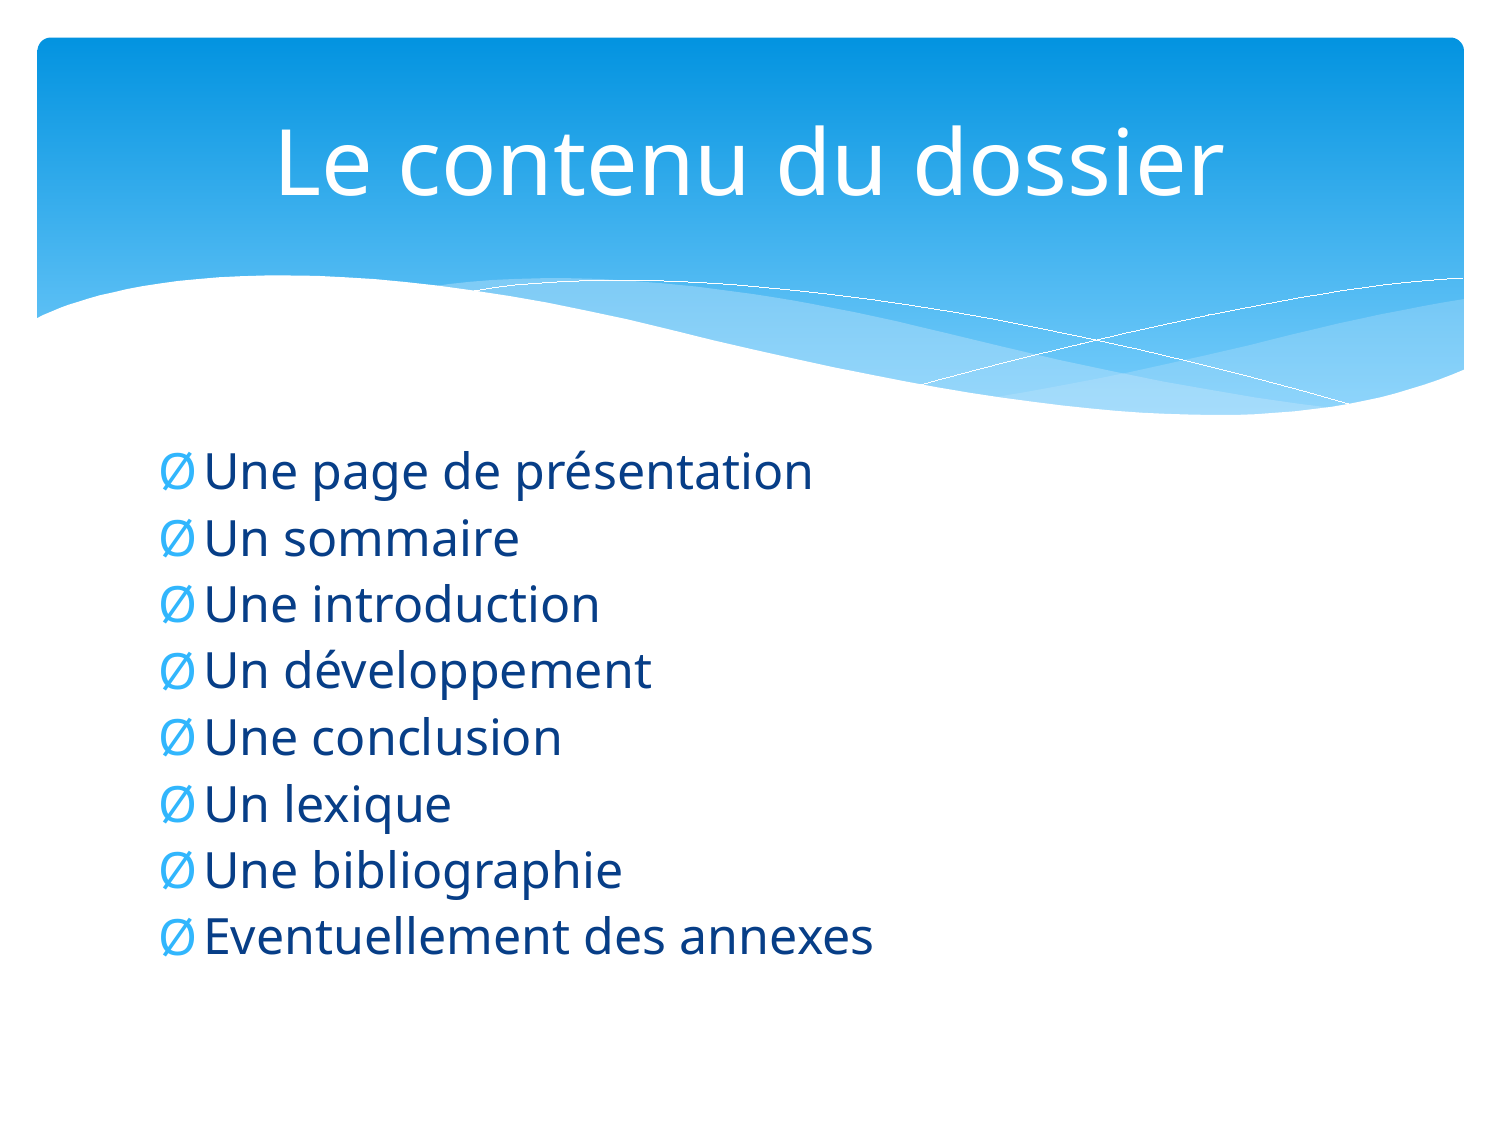

Le contenu du dossier
# Une page de présentation
Un sommaire
Une introduction
Un développement
Une conclusion
Un lexique
Une bibliographie
Eventuellement des annexes